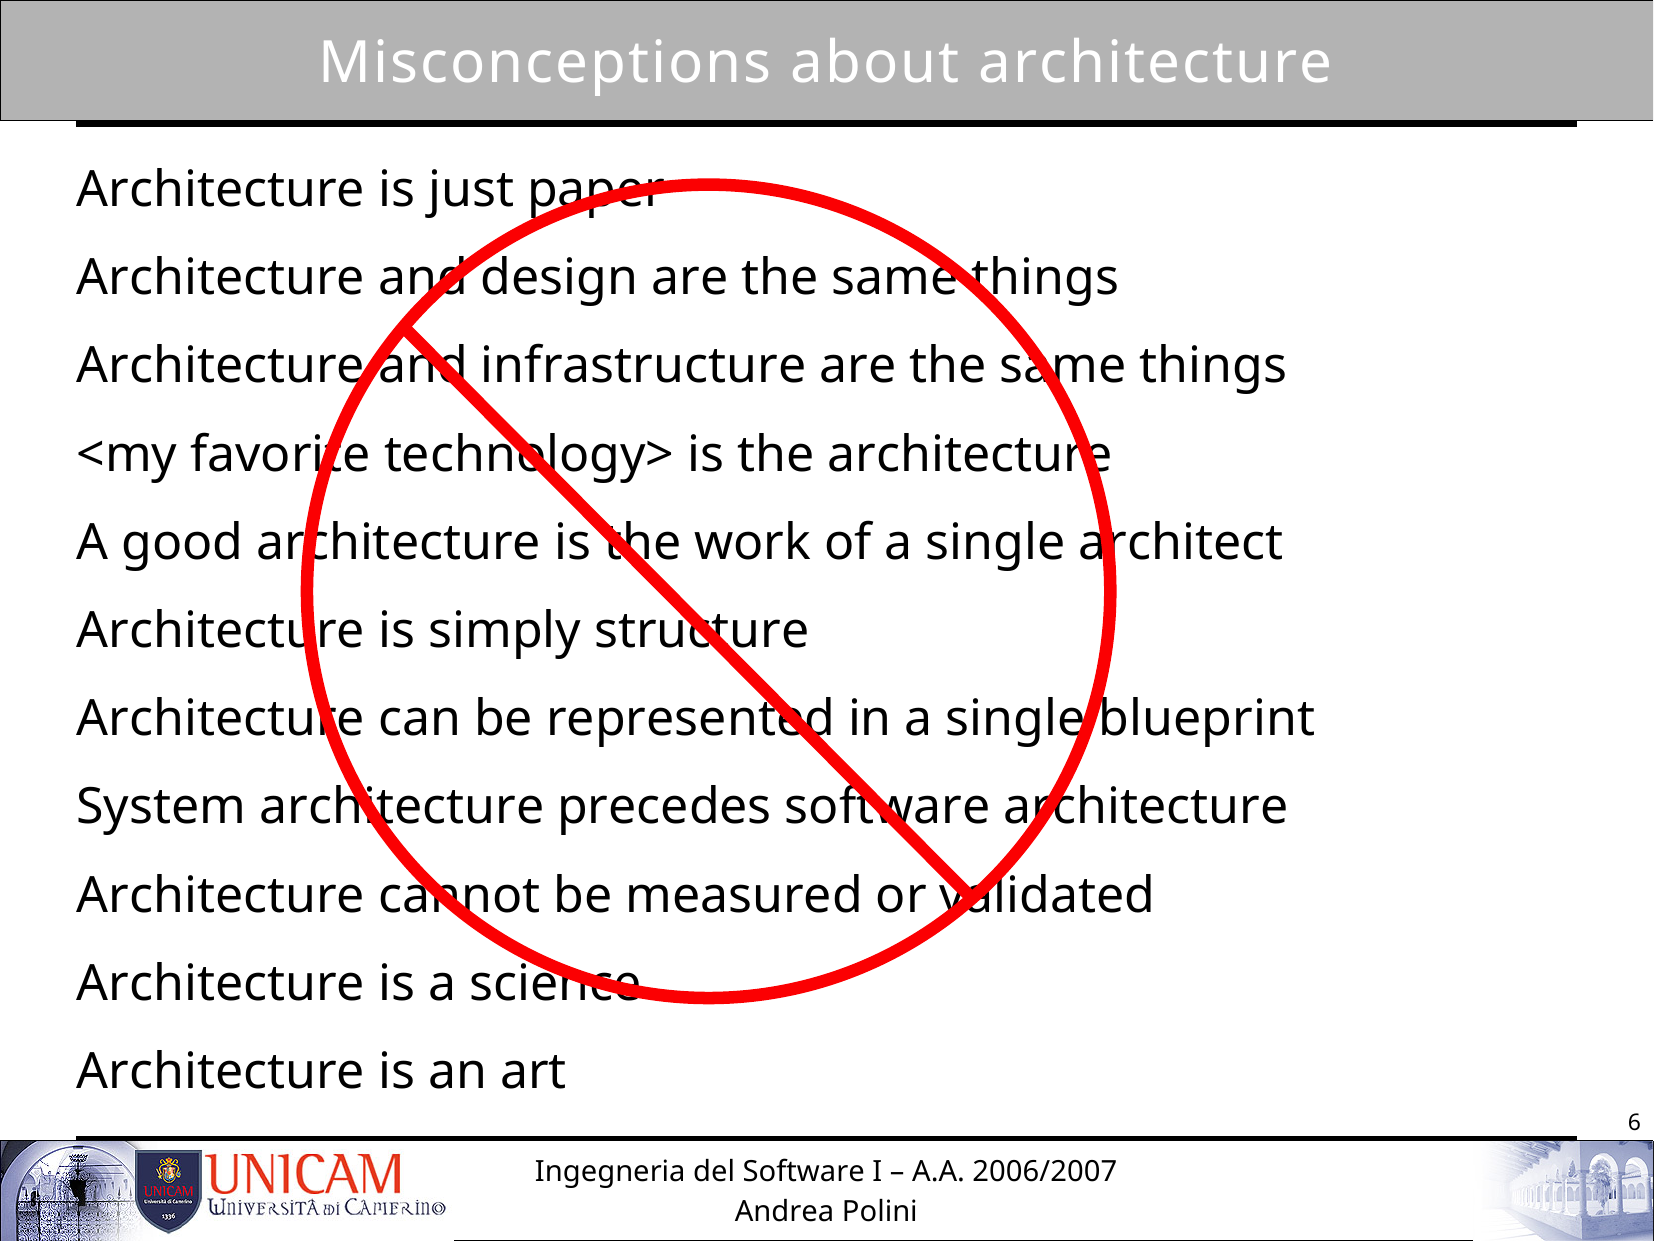

# Misconceptions about architecture
Architecture is just paper
Architecture and design are the same things
Architecture and infrastructure are the same things
<my favorite technology> is the architecture
A good architecture is the work of a single architect
Architecture is simply structure
Architecture can be represented in a single blueprint
System architecture precedes software architecture
Architecture cannot be measured or validated
Architecture is a science
Architecture is an art
6